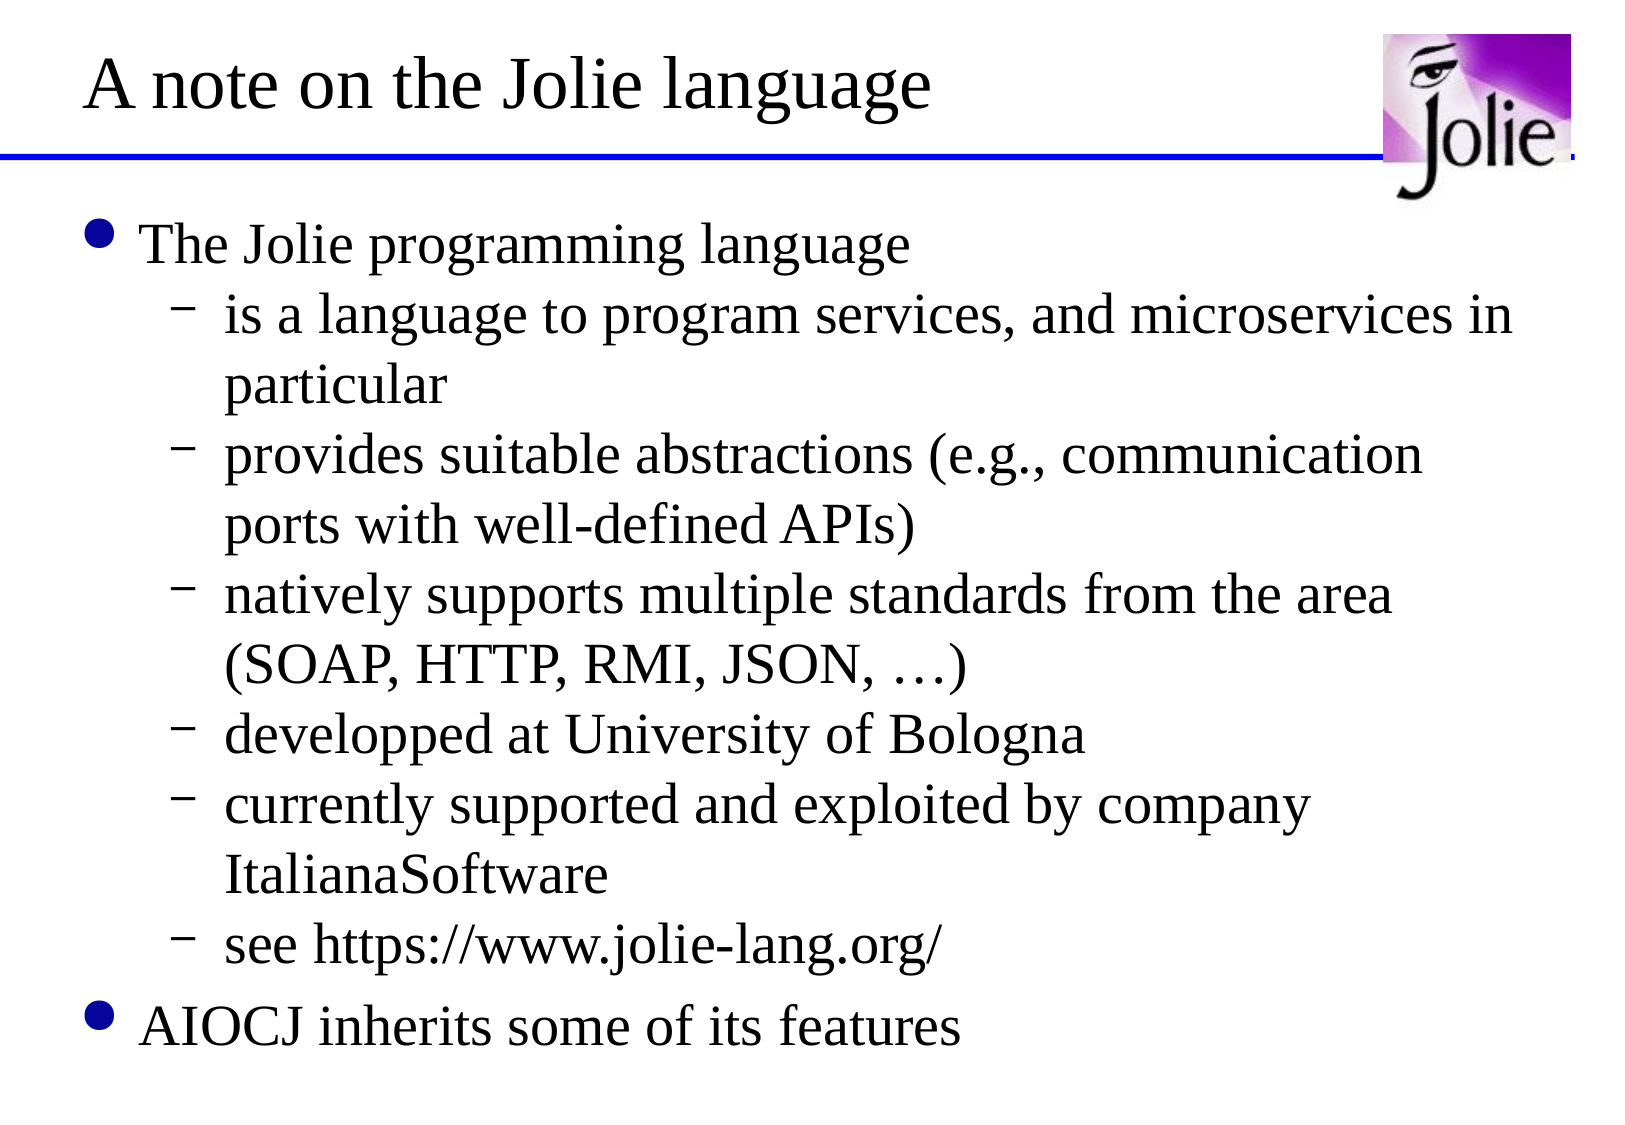

# A note on the Jolie language
The Jolie programming language
is a language to program services, and microservices in particular
provides suitable abstractions (e.g., communication ports with well-defined APIs)
natively supports multiple standards from the area (SOAP, HTTP, RMI, JSON, …)
developped at University of Bologna
currently supported and exploited by company ItalianaSoftware
see https://www.jolie-lang.org/
AIOCJ inherits some of its features